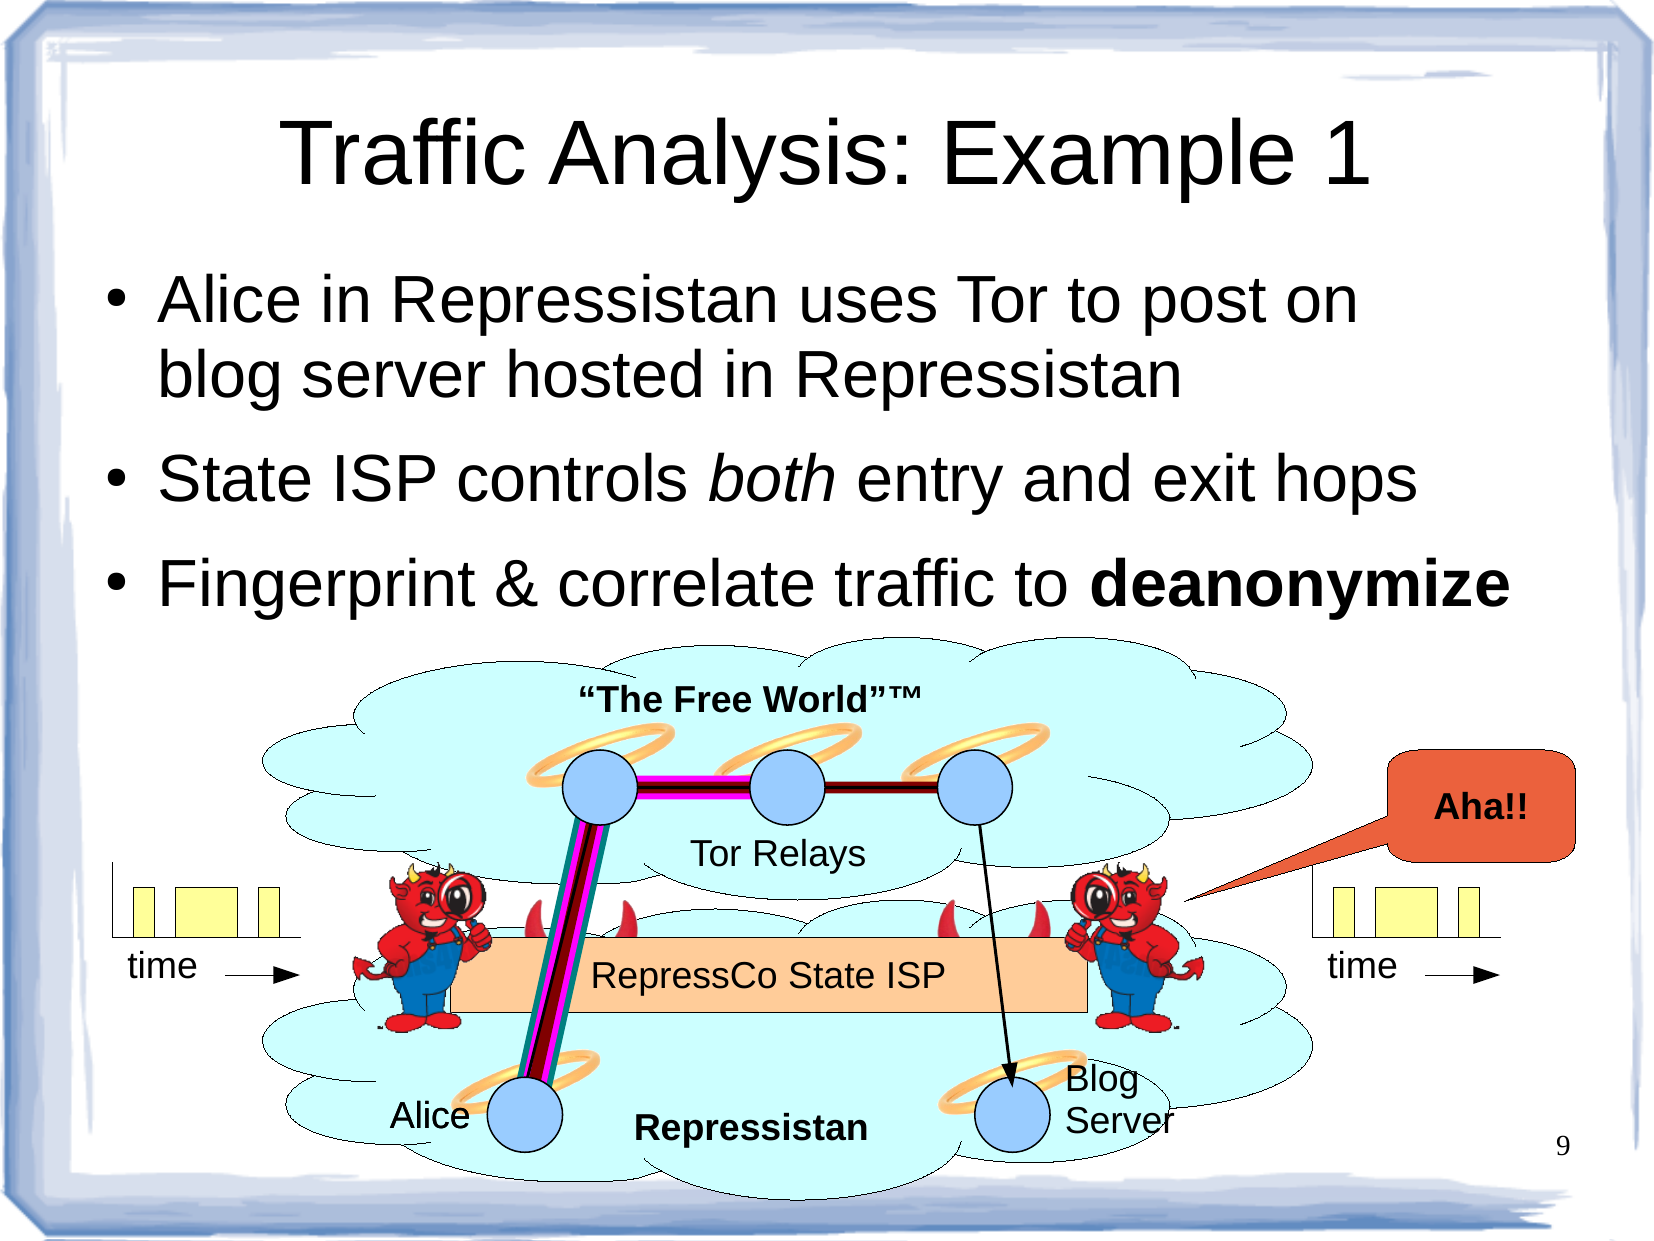

# Traffic Analysis: Example 1
Alice in Repressistan uses Tor to post on
blog server hosted in Repressistan
State ISP controls both entry and exit hops
Fingerprint & correlate traffic to deanonymize
“The Free World”™
Aha!!
Tor Relays
time
time
Repressistan
RepressCo State ISP
Blog
Server
Alice
Alice
9